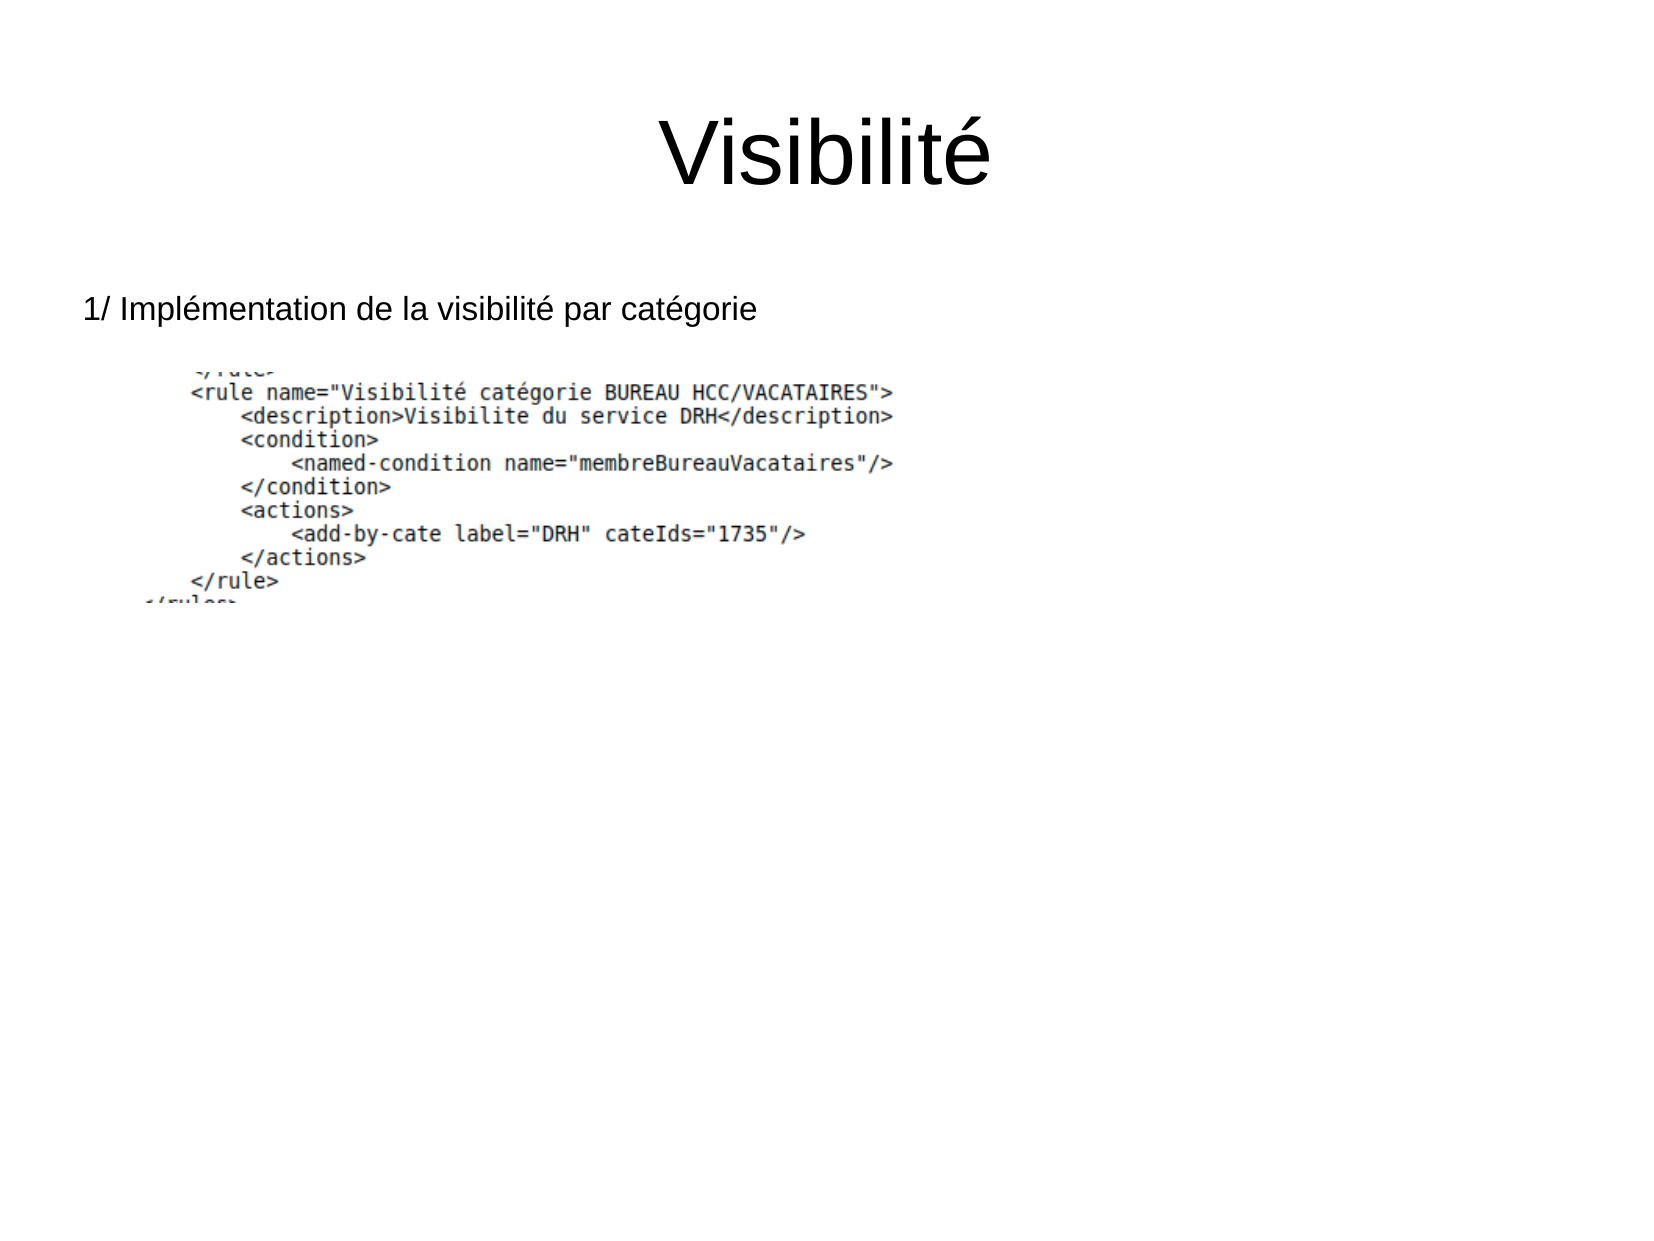

# Visibilité
1/ Implémentation de la visibilité par catégorie